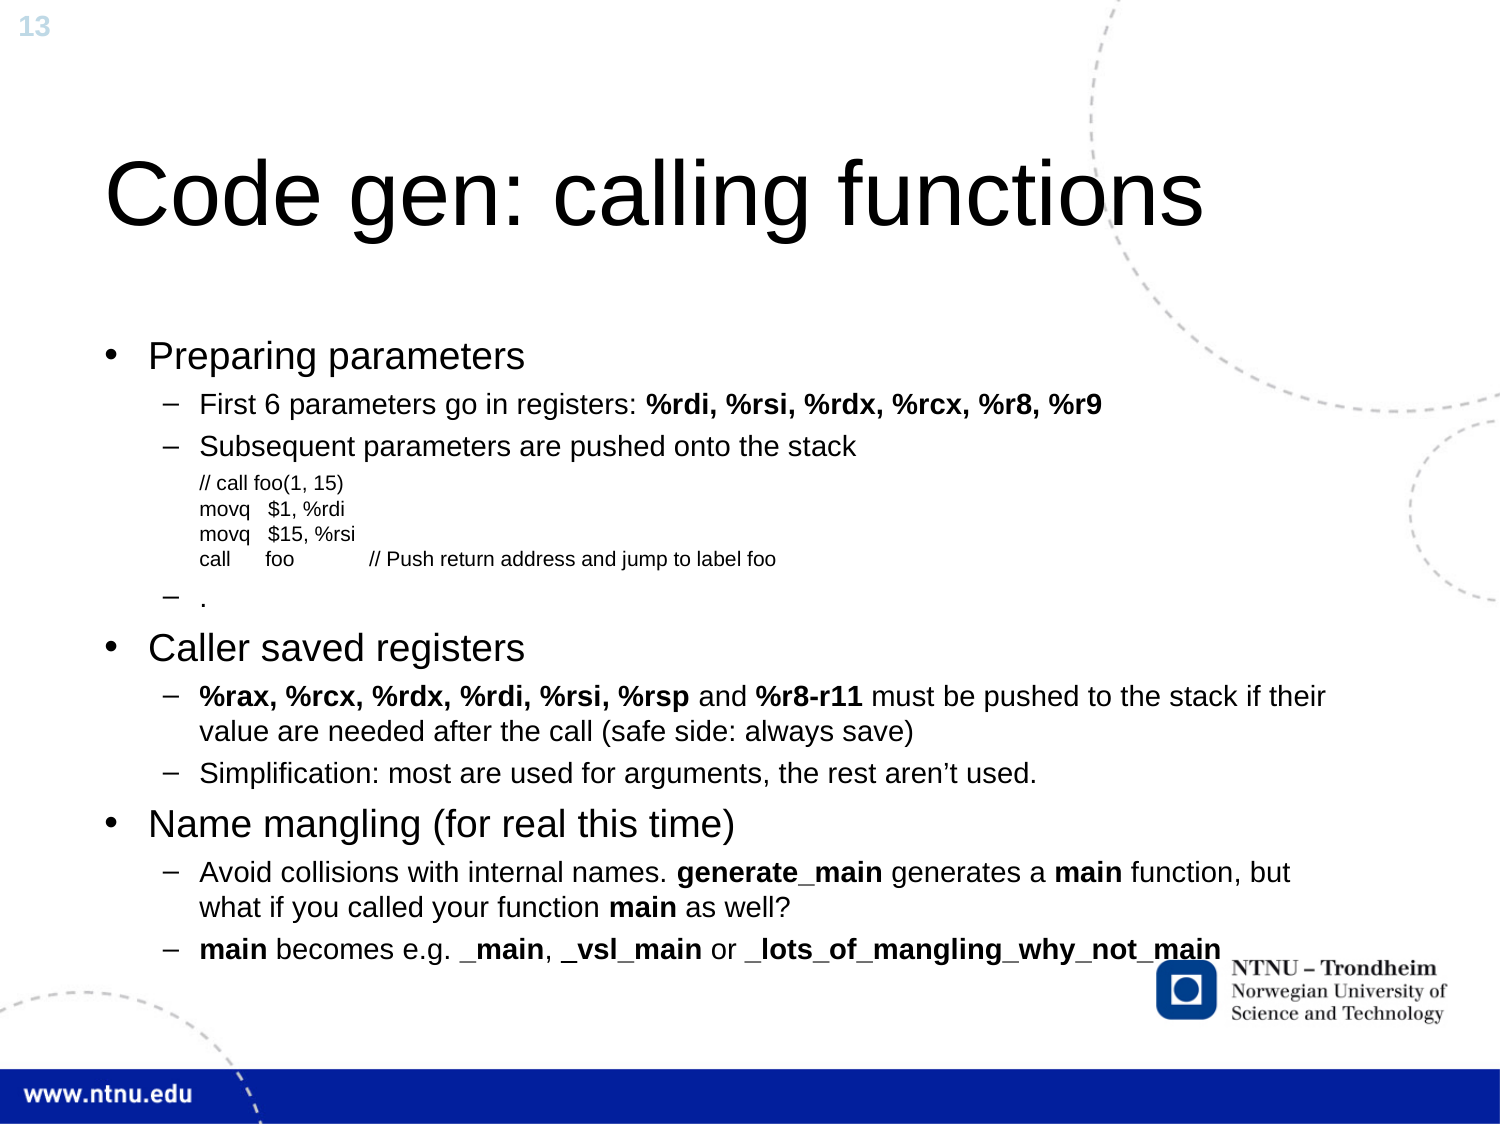

Code gen: calling functions
# Preparing parameters
First 6 parameters go in registers: %rdi, %rsi, %rdx, %rcx, %r8, %r9
Subsequent parameters are pushed onto the stack
// call foo(1, 15)
movq $1, %rdi
movq $15, %rsi
call foo // Push return address and jump to label foo
.
Caller saved registers
%rax, %rcx, %rdx, %rdi, %rsi, %rsp and %r8-r11 must be pushed to the stack if their value are needed after the call (safe side: always save)
Simplification: most are used for arguments, the rest aren’t used.
Name mangling (for real this time)
Avoid collisions with internal names. generate_main generates a main function, but what if you called your function main as well?
main becomes e.g. _main, _vsl_main or _lots_of_mangling_why_not_main